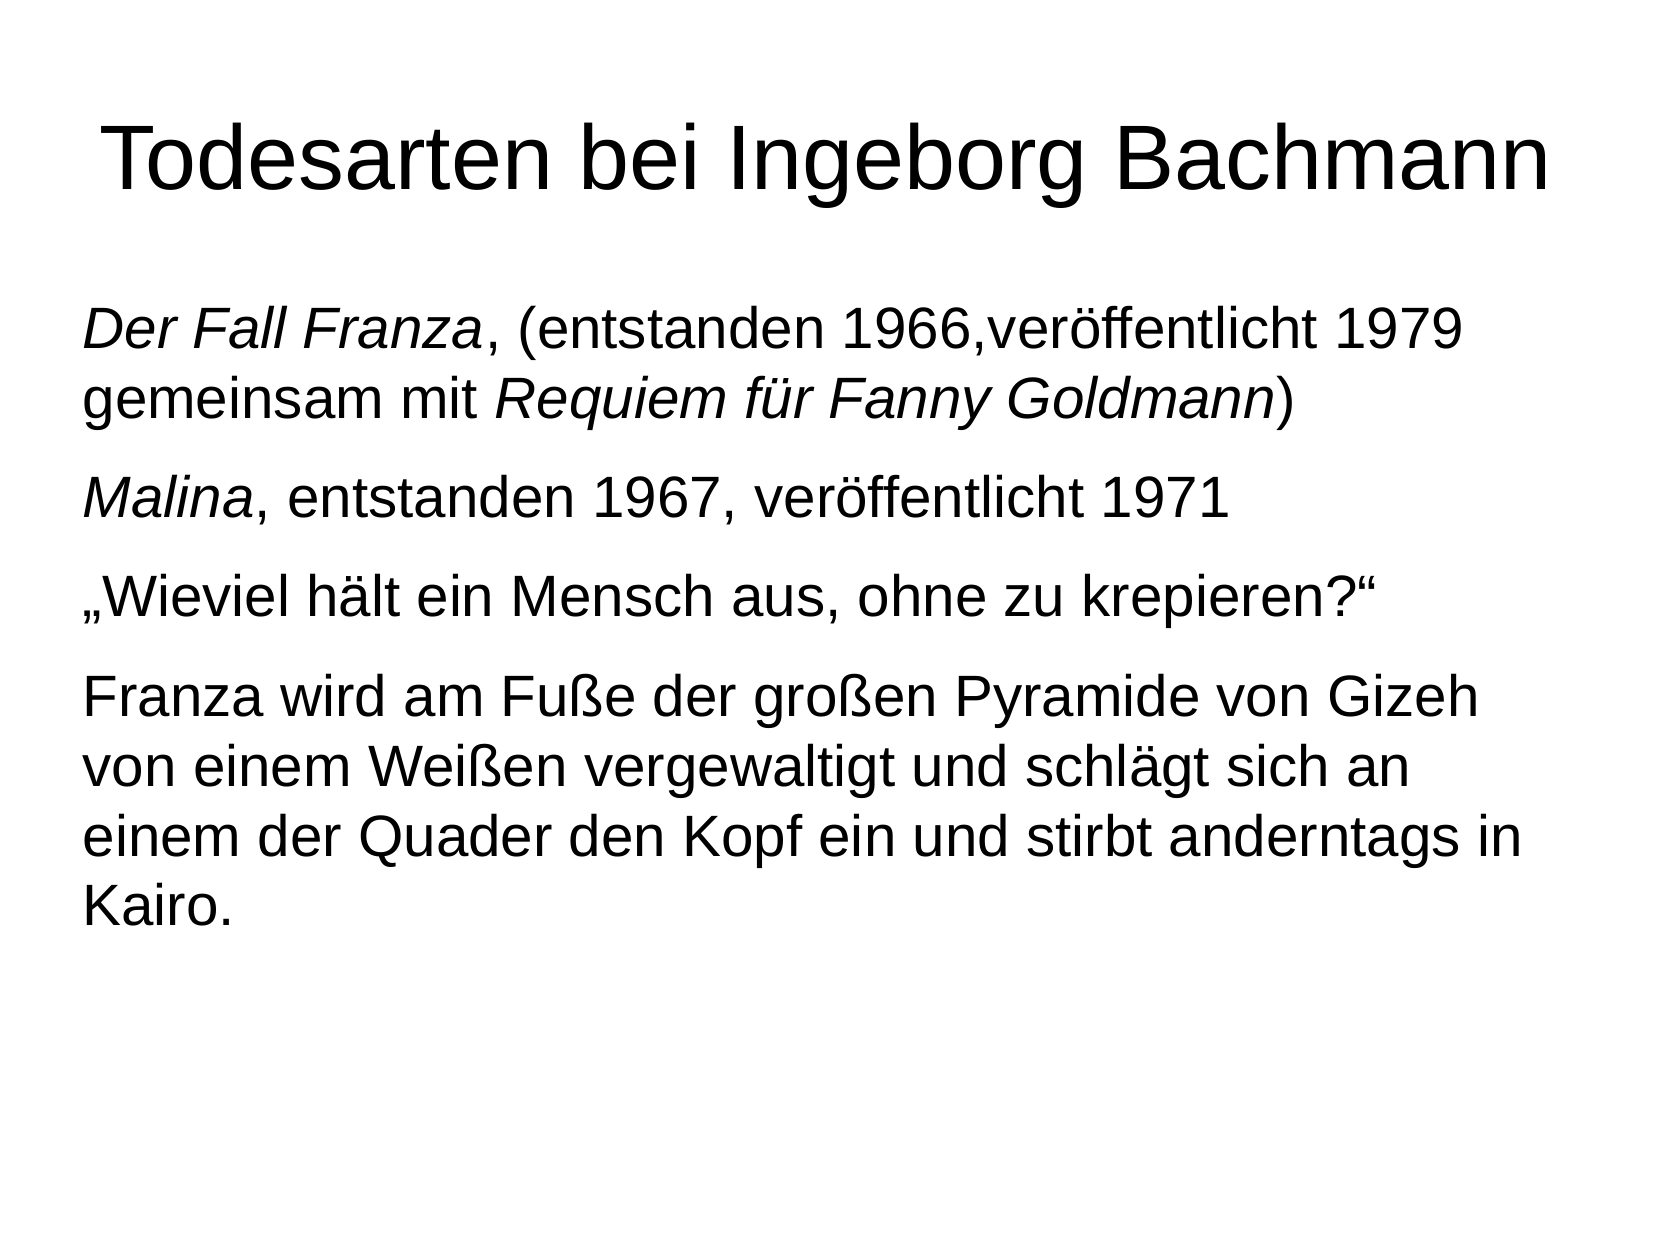

# Todesarten bei Ingeborg Bachmann
Der Fall Franza, (entstanden 1966,veröffentlicht 1979 gemeinsam mit Requiem für Fanny Goldmann)
Malina, entstanden 1967, veröffentlicht 1971
„Wieviel hält ein Mensch aus, ohne zu krepieren?“
Franza wird am Fuße der großen Pyramide von Gizeh von einem Weißen vergewaltigt und schlägt sich an einem der Quader den Kopf ein und stirbt anderntags in Kairo.